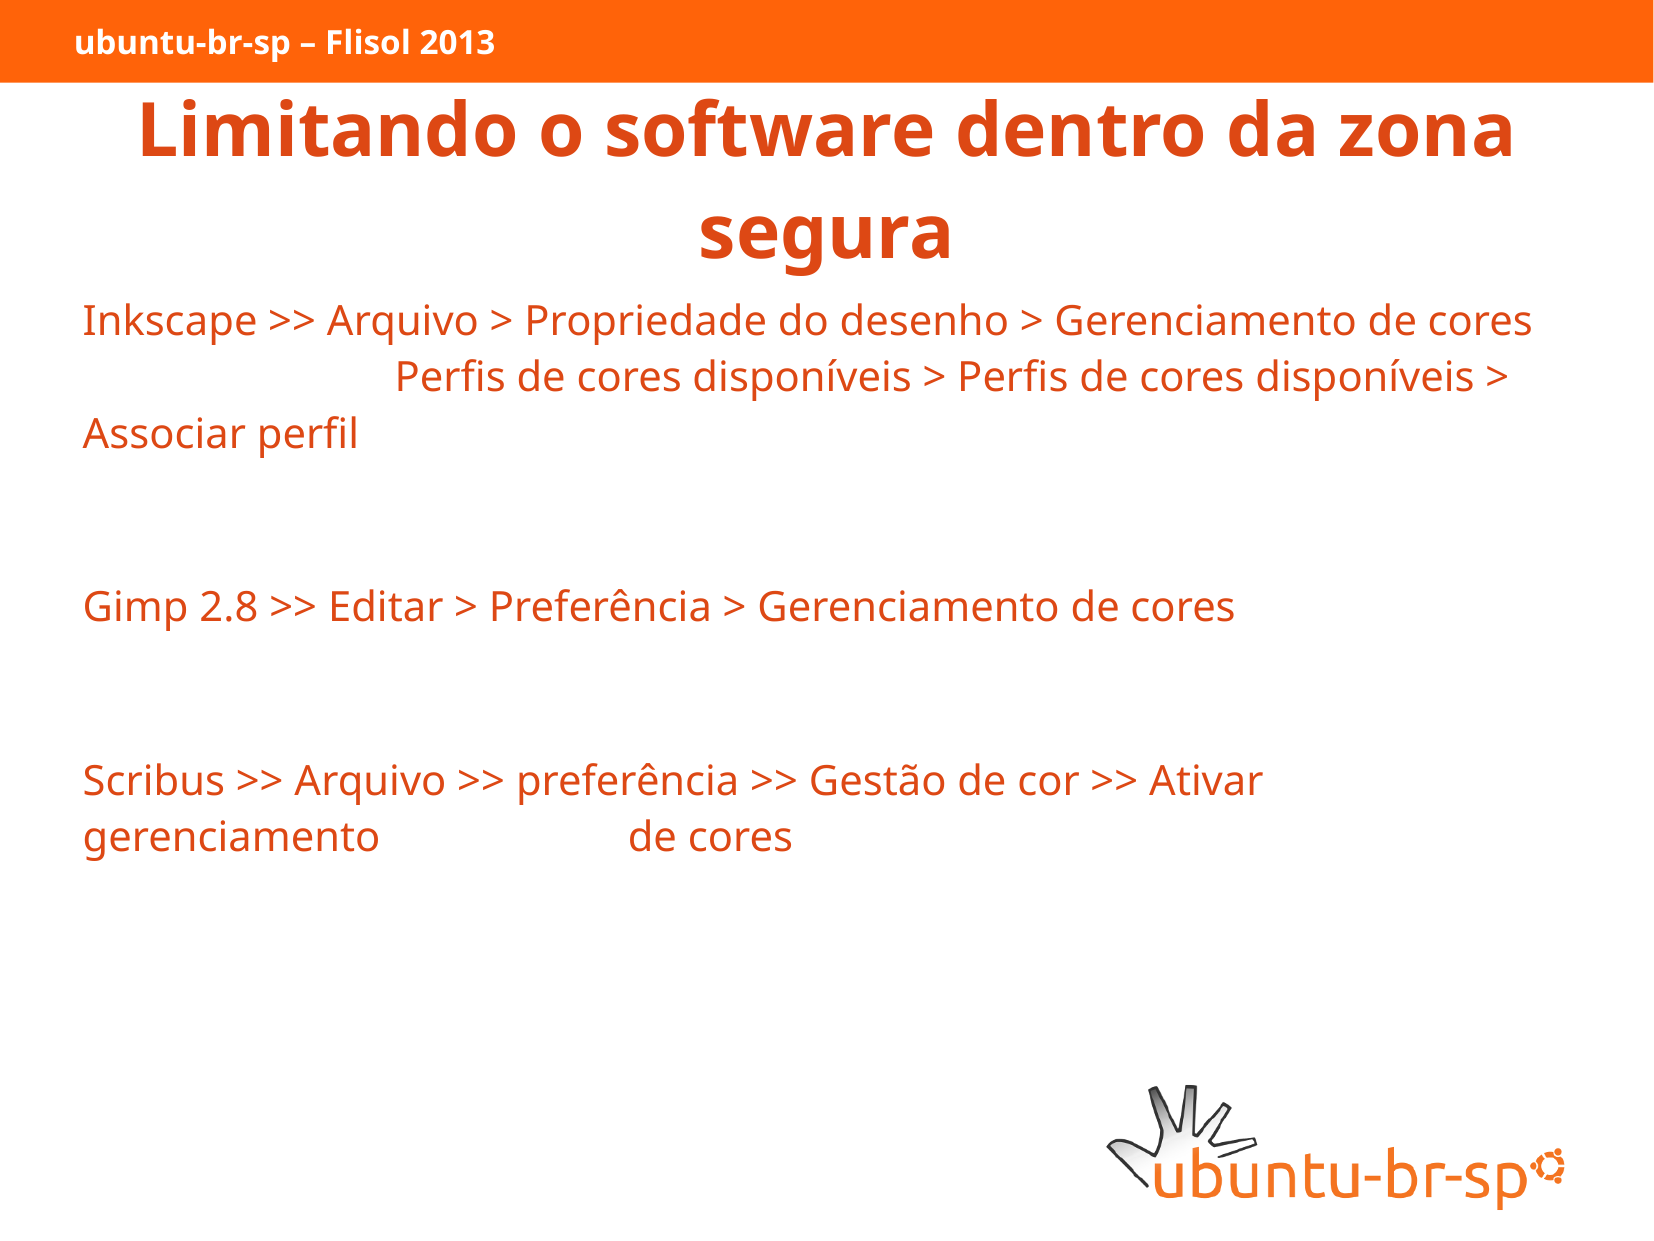

# Limitando o software dentro da zona segura
Inkscape >> Arquivo > Propriedade do desenho > Gerenciamento de cores Perfis de cores disponíveis > Perfis de cores disponíveis > Associar perfil
Gimp 2.8 >> Editar > Preferência > Gerenciamento de cores
Scribus >> Arquivo >> preferência >> Gestão de cor >> Ativar gerenciamento de cores